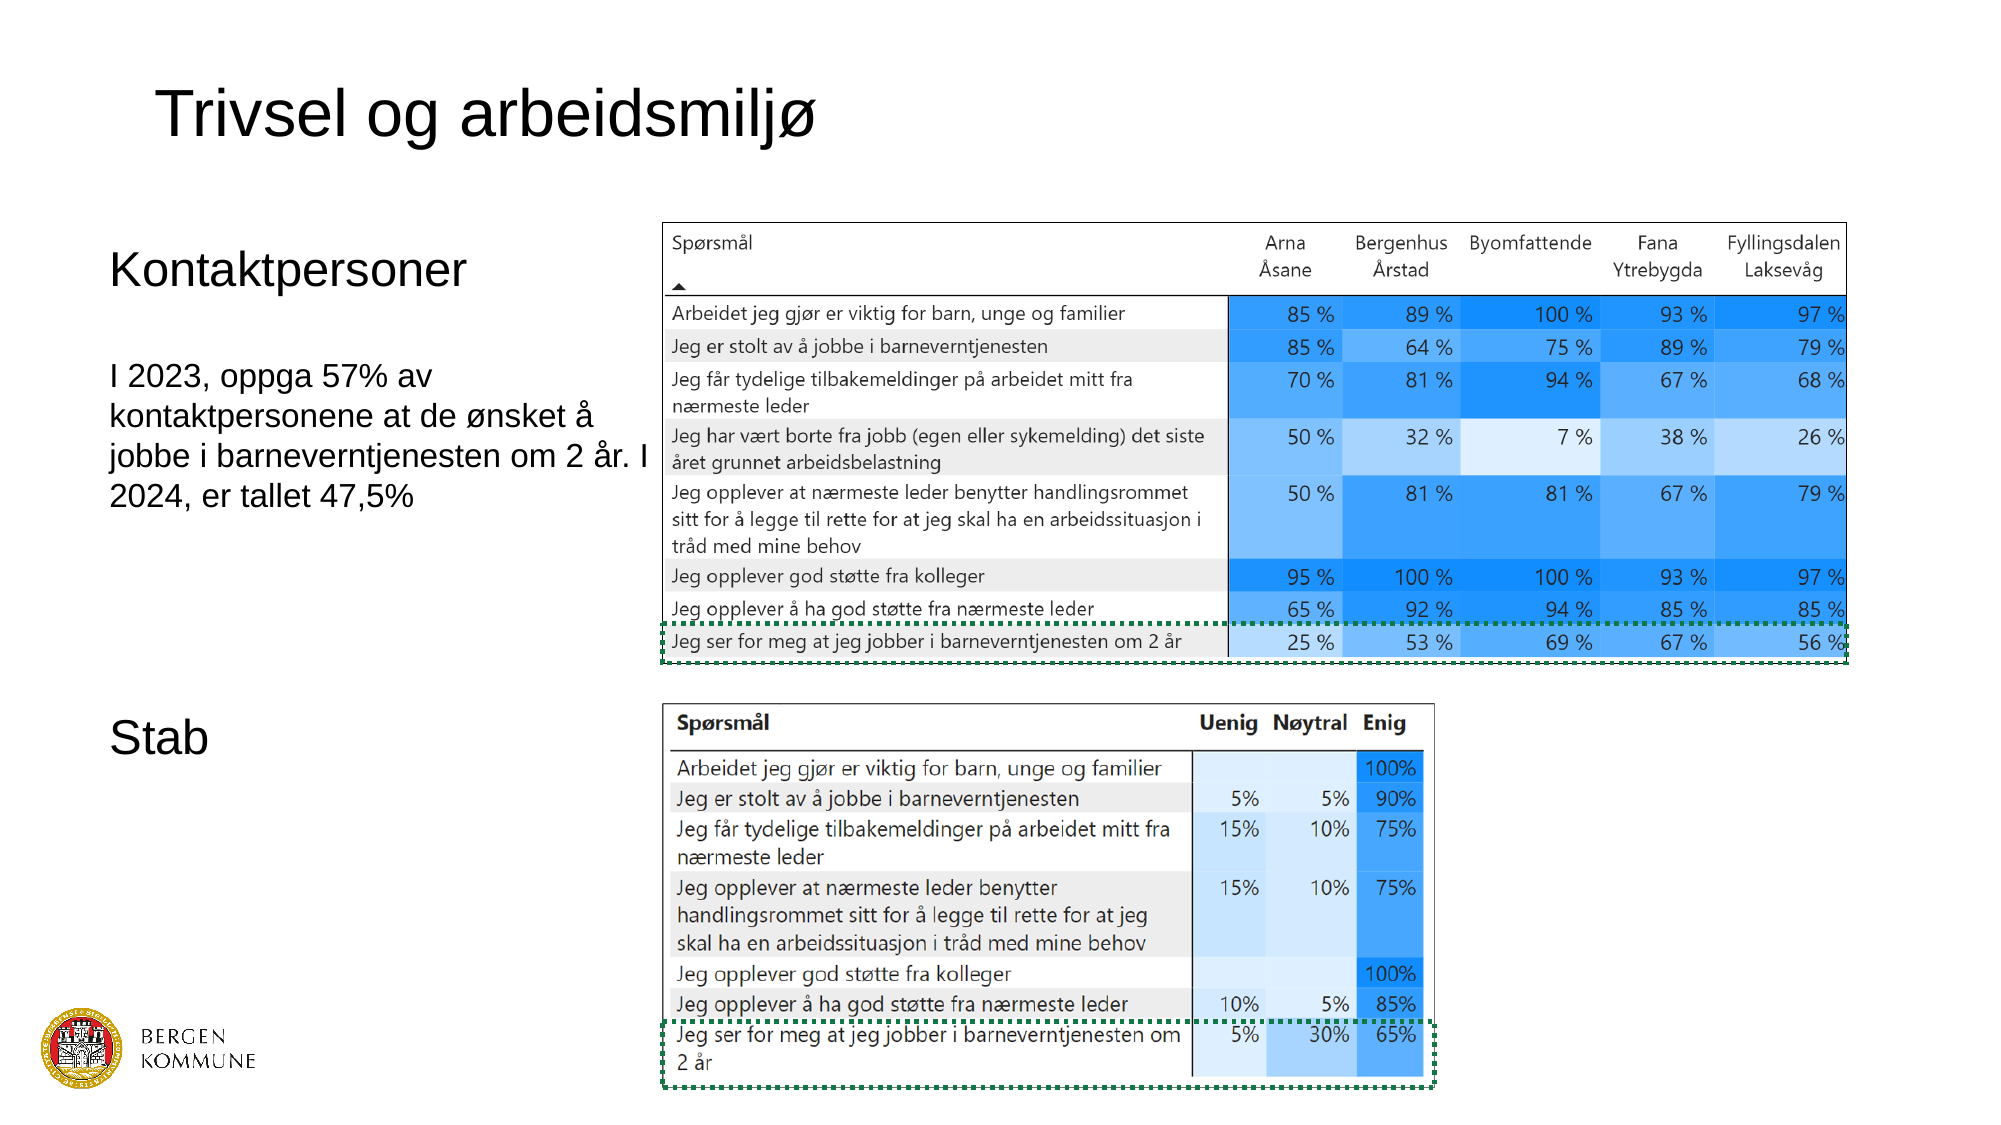

# Trivsel og arbeidsmiljø
Kontaktpersoner
I 2023, oppga 57% av kontaktpersonene at de ønsket å jobbe i barneverntjenesten om 2 år. I 2024, er tallet 47,5%
Stab